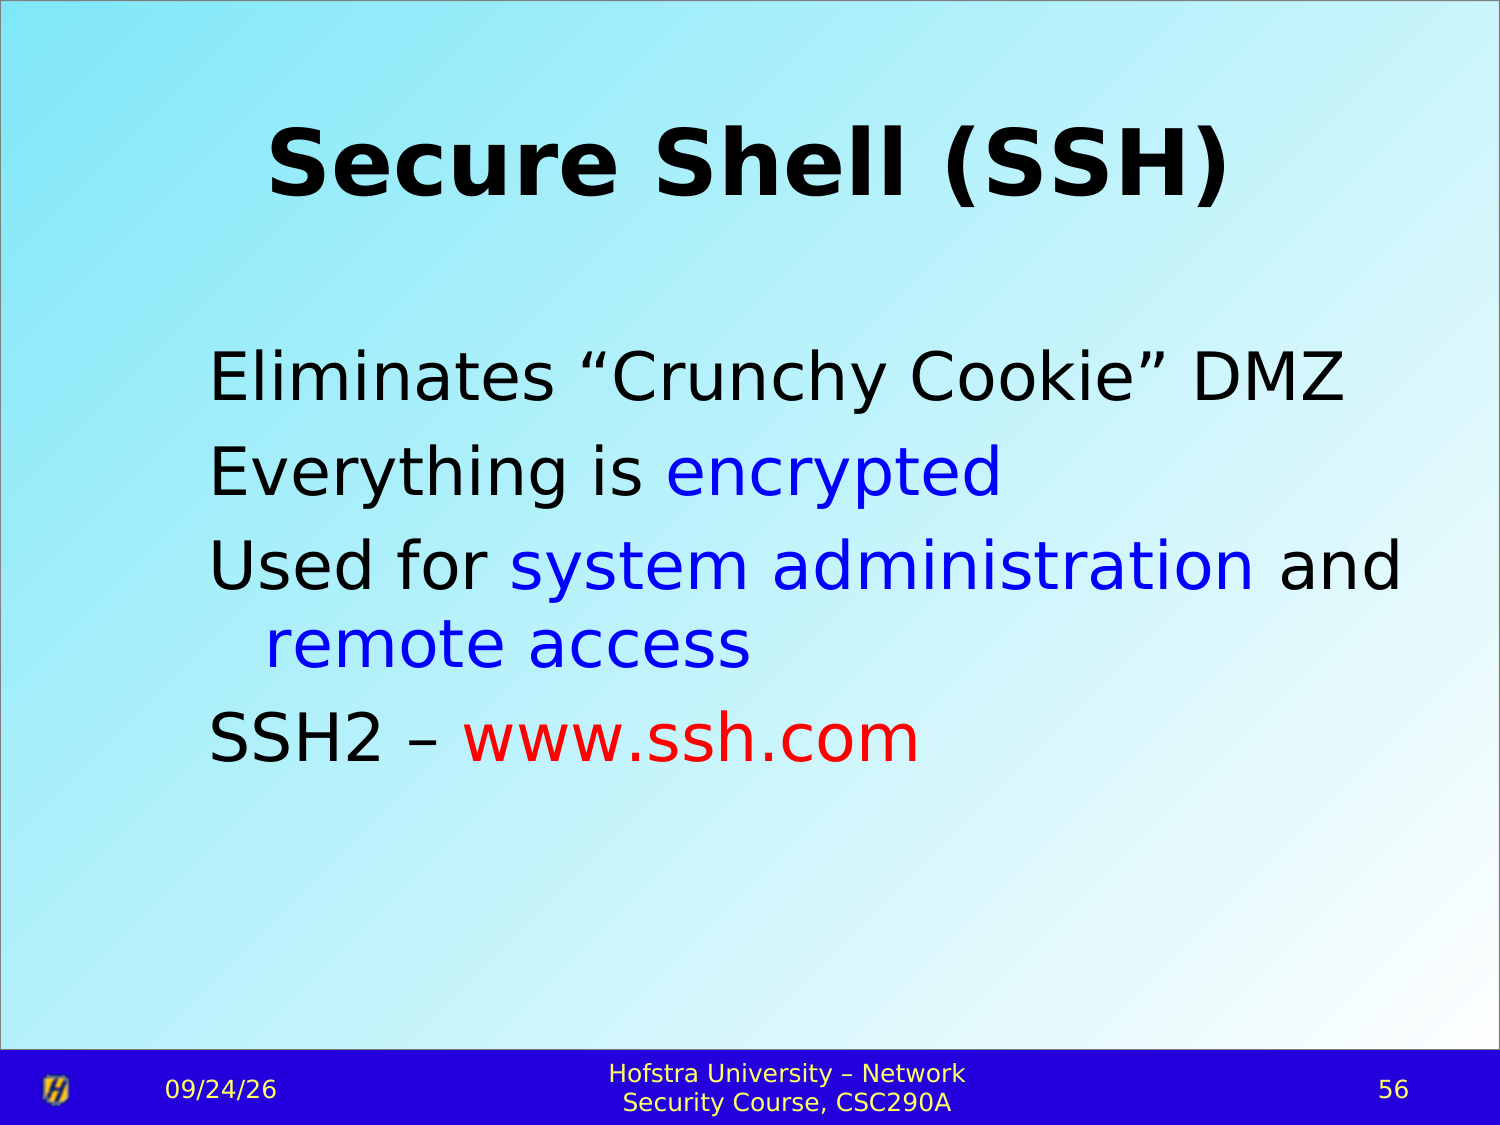

# Secure Shell (SSH)
Eliminates “Crunchy Cookie” DMZ
Everything is encrypted
Used for system administration and remote access
SSH2 – www.ssh.com
56